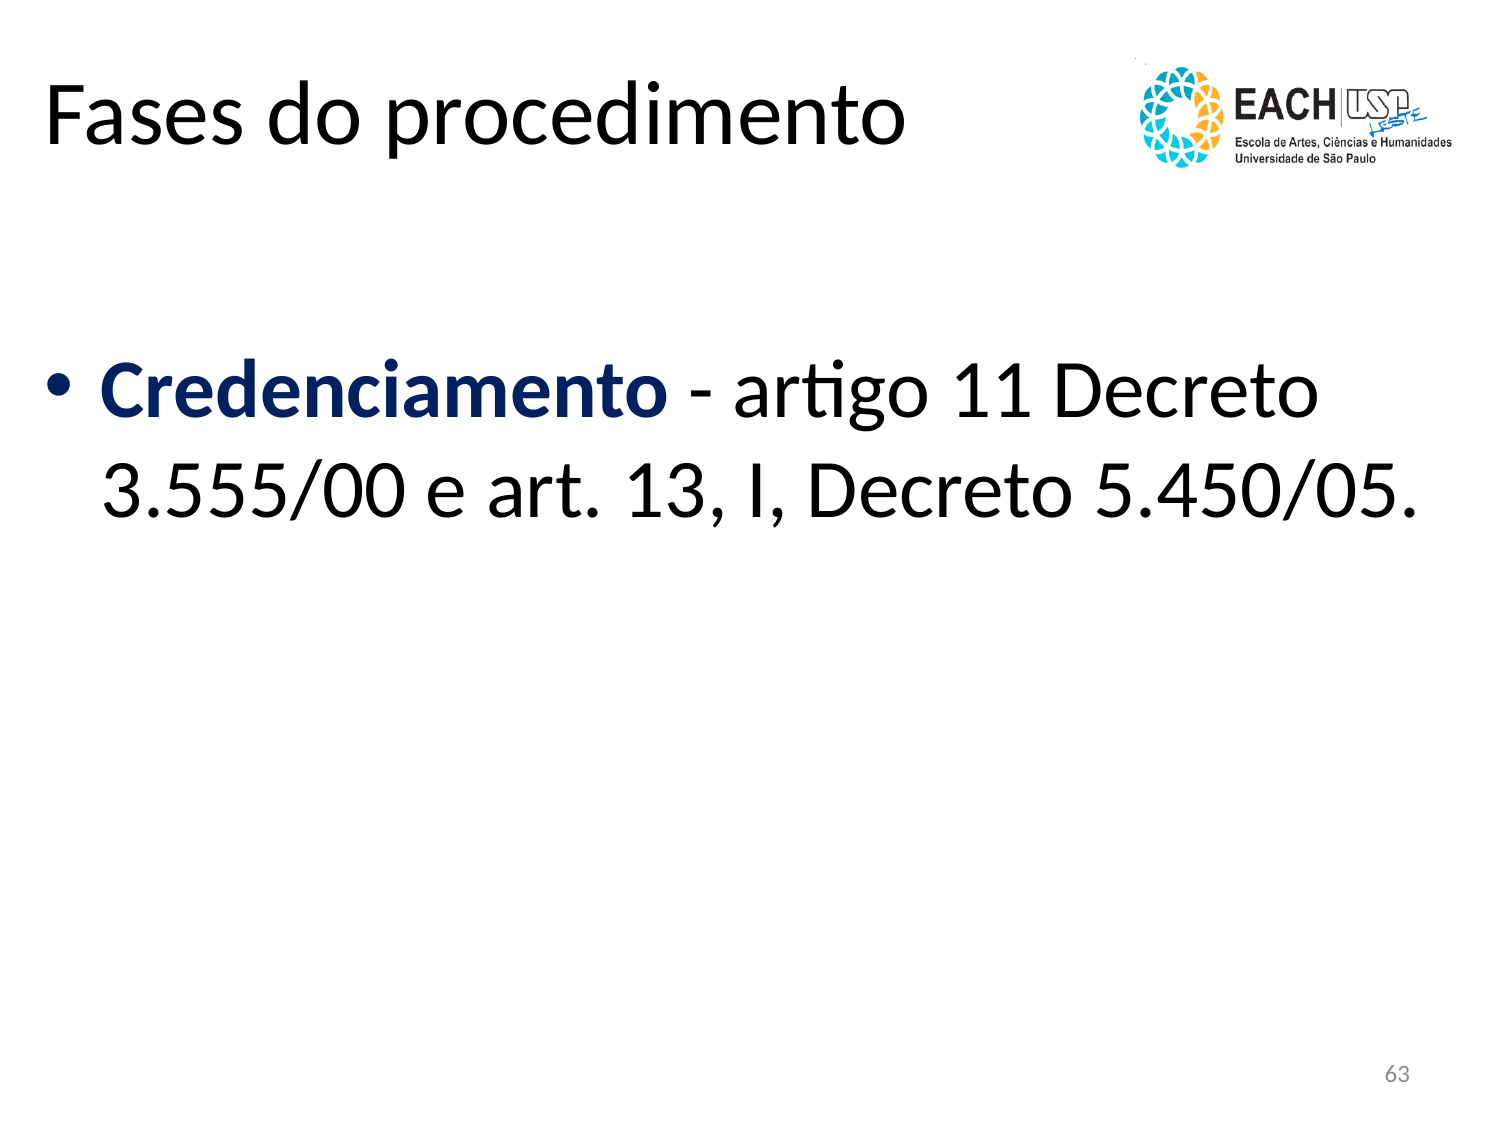

# Fases do procedimento
Credenciamento - artigo 11 Decreto 3.555/00 e art. 13, I, Decreto 5.450/05.